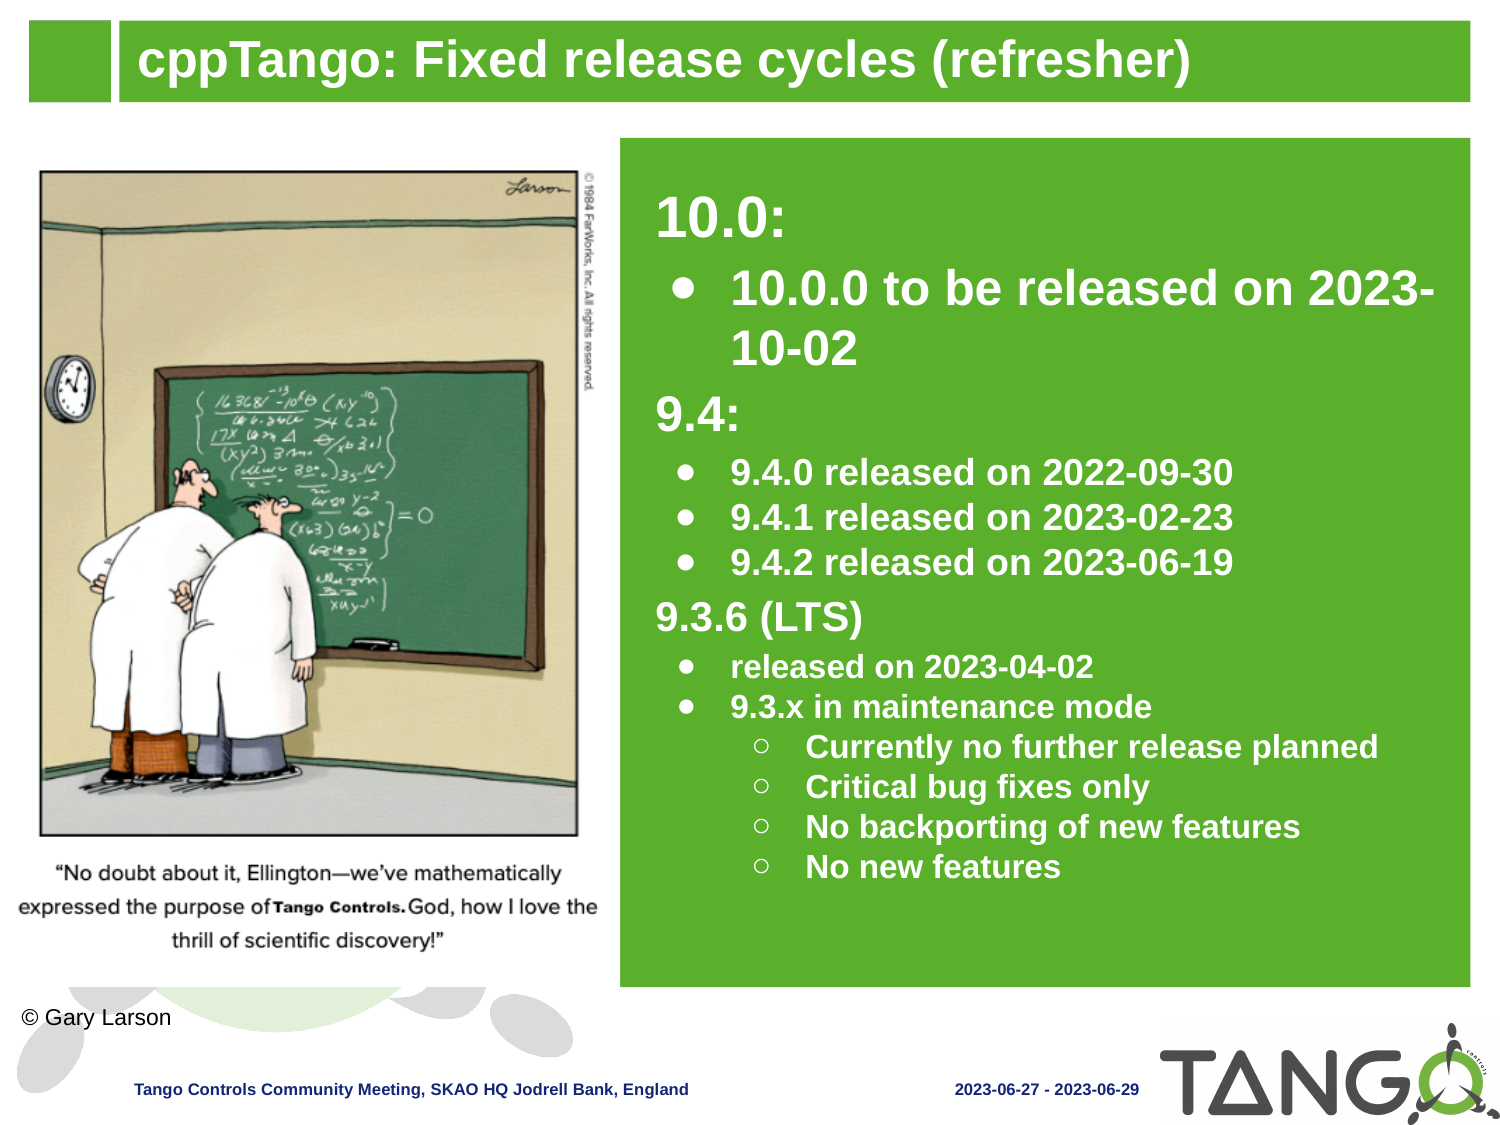

# cppTango: Fixed release cycles (refresher)
10.0:
10.0.0 to be released on 2023-10-02
9.4:
9.4.0 released on 2022-09-30
9.4.1 released on 2023-02-23
9.4.2 released on 2023-06-19
9.3.6 (LTS)
released on 2023-04-02
9.3.x in maintenance mode
Currently no further release planned
Critical bug fixes only
No backporting of new features
No new features
© Gary Larson